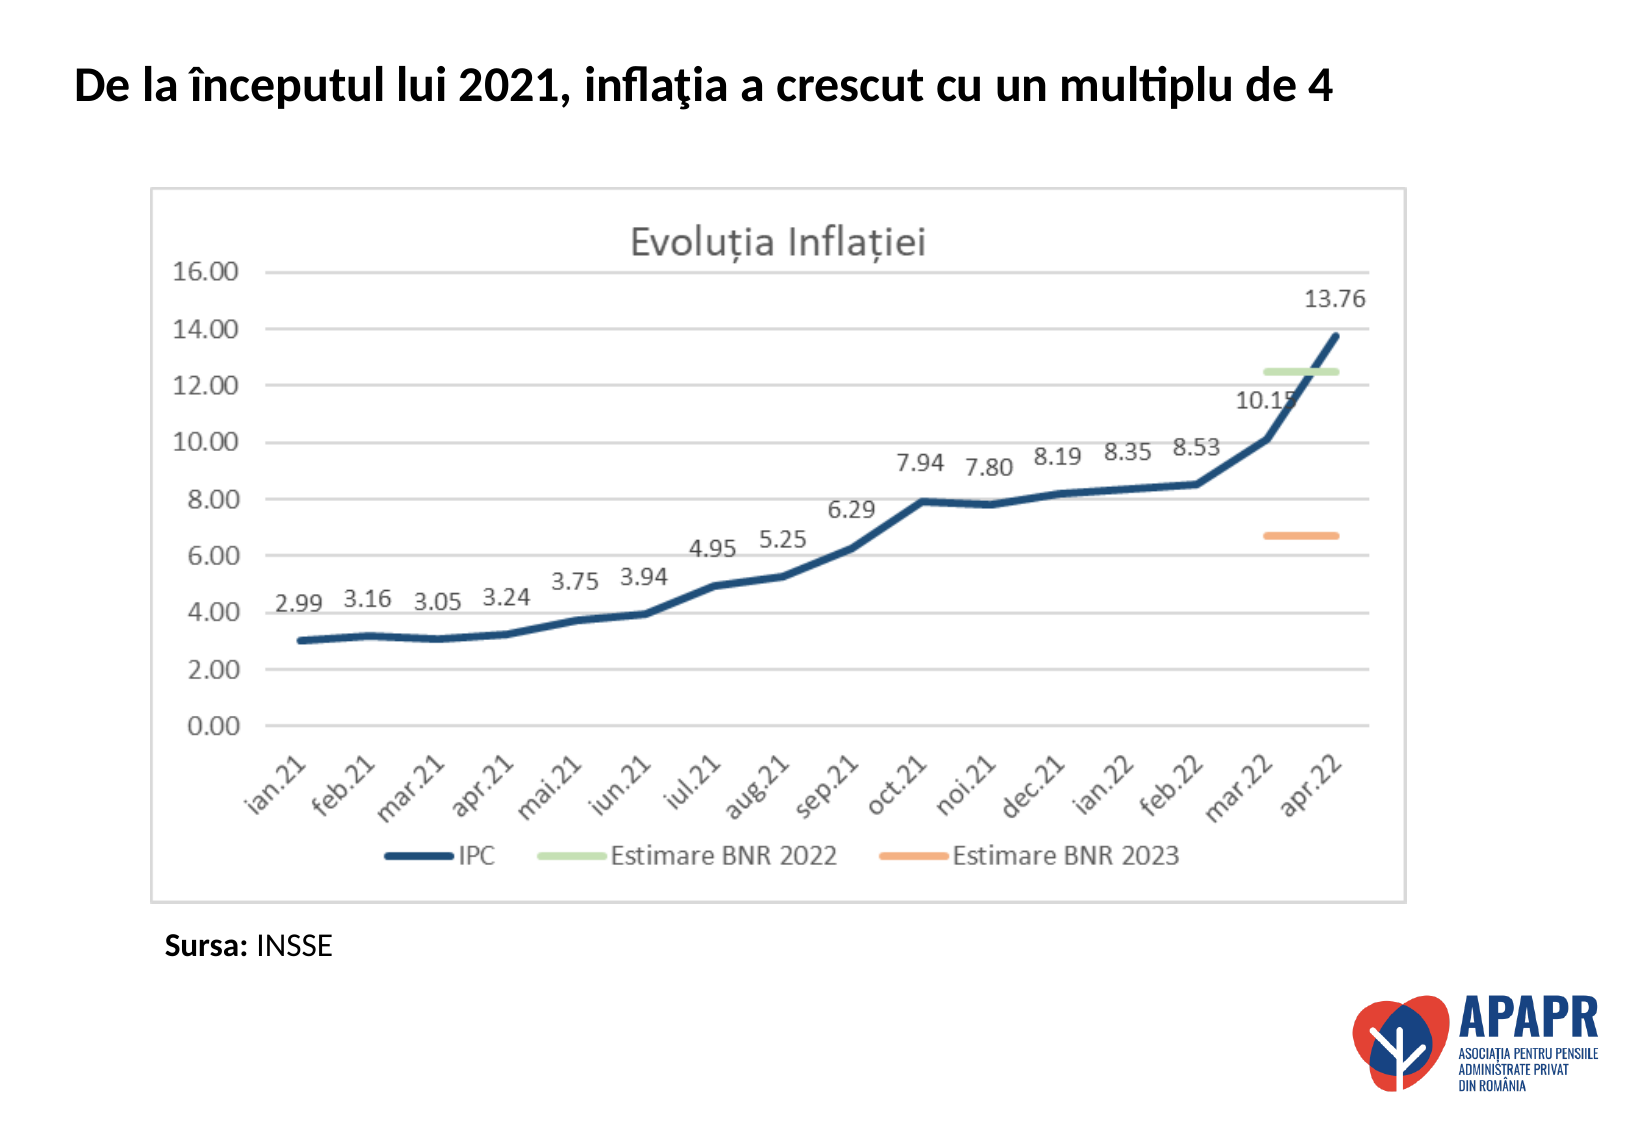

De la începutul lui 2021, inflaţia a crescut cu un multiplu de 4
Sursa: INSSE